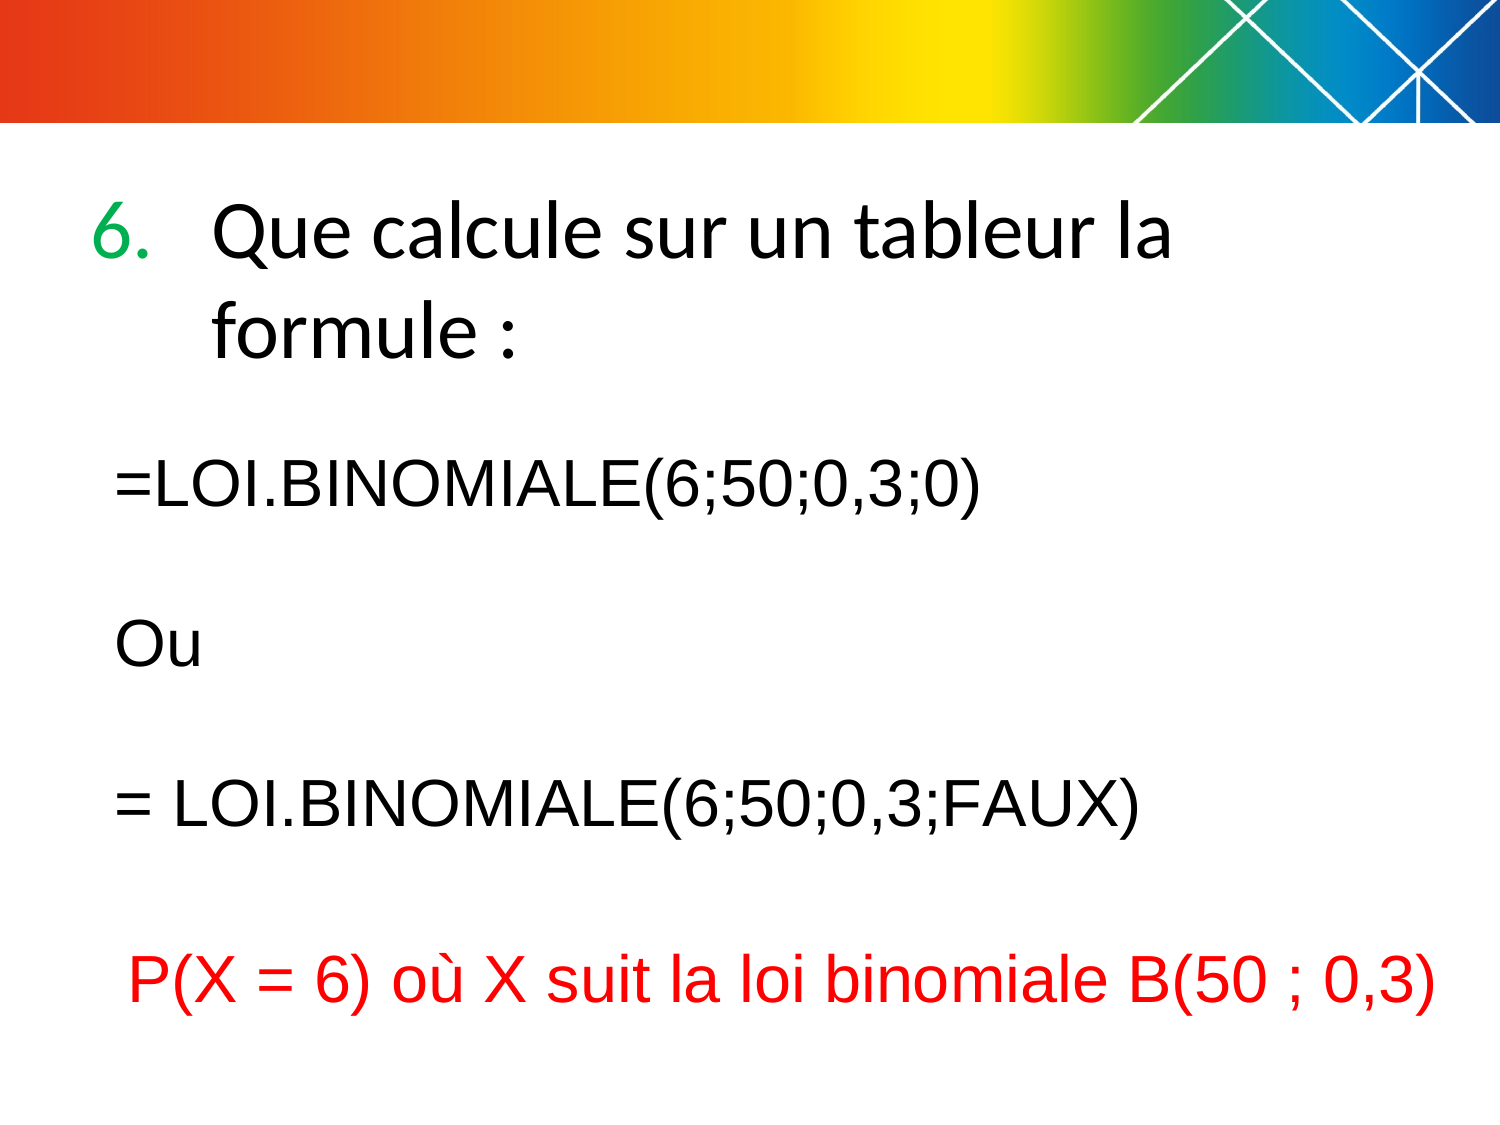

# Que calcule sur un tableur la formule :
=LOI.BINOMIALE(6;50;0,3;0)
Ou
= LOI.BINOMIALE(6;50;0,3;FAUX)
P(X = 6) où X suit la loi binomiale B(50 ; 0,3)